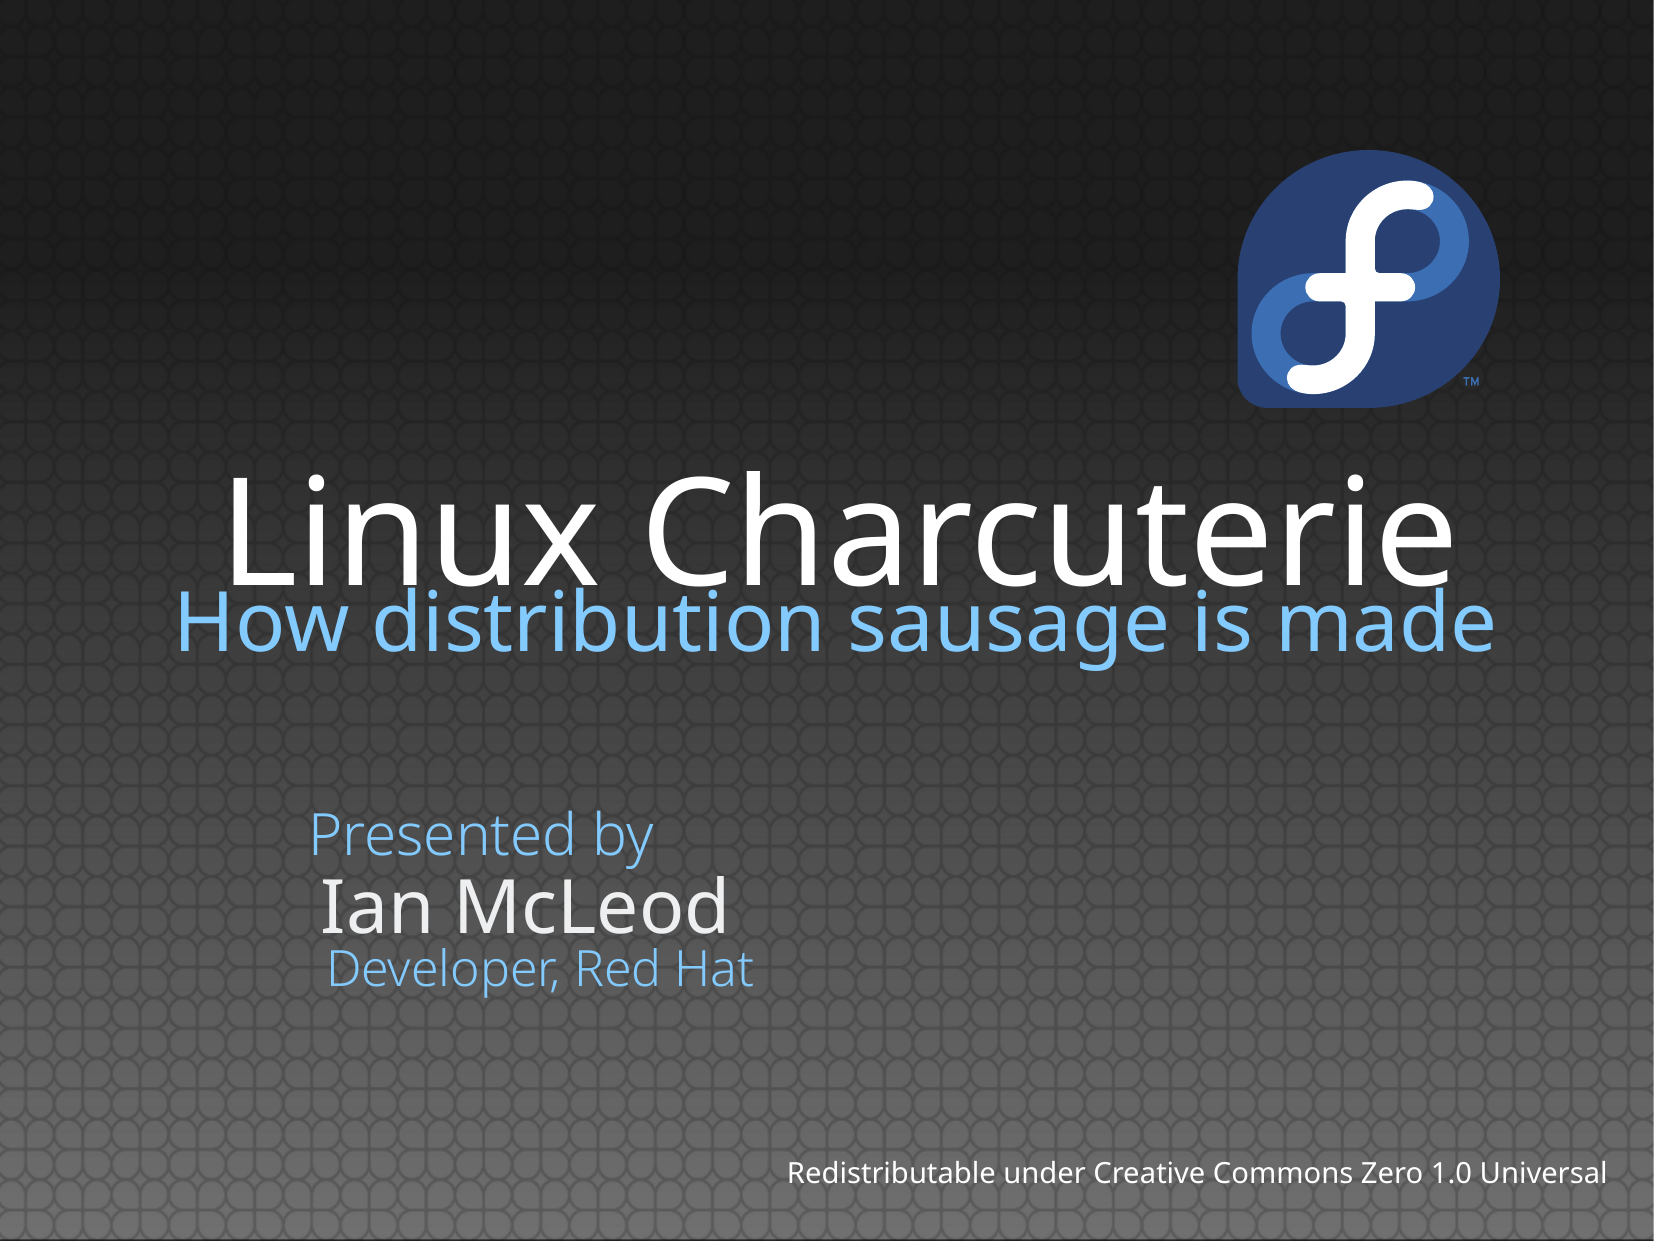

Linux Charcuterie
# How distribution sausage is made
Presented by
Ian McLeod
Developer, Red Hat
Redistributable under Creative Commons Zero 1.0 Universal